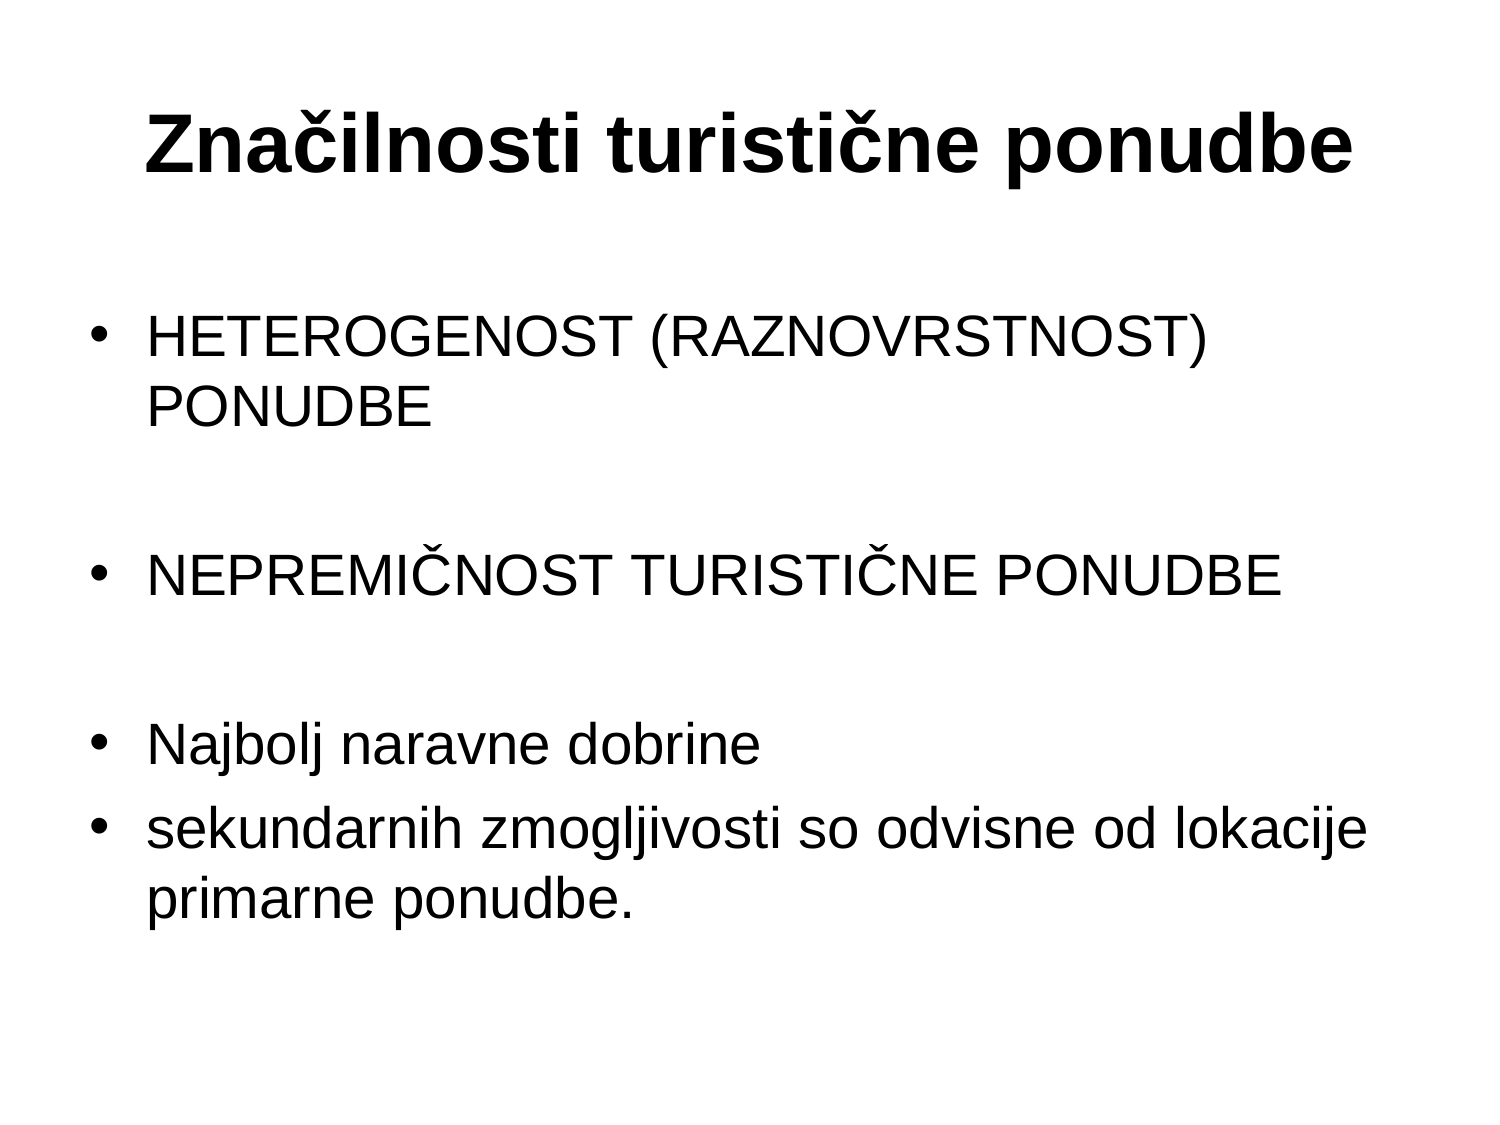

# Značilnosti turistične ponudbe
HETEROGENOST (RAZNOVRSTNOST) PONUDBE
NEPREMIČNOST TURISTIČNE PONUDBE
Najbolj naravne dobrine
sekundarnih zmogljivosti so odvisne od lokacije primarne ponudbe.